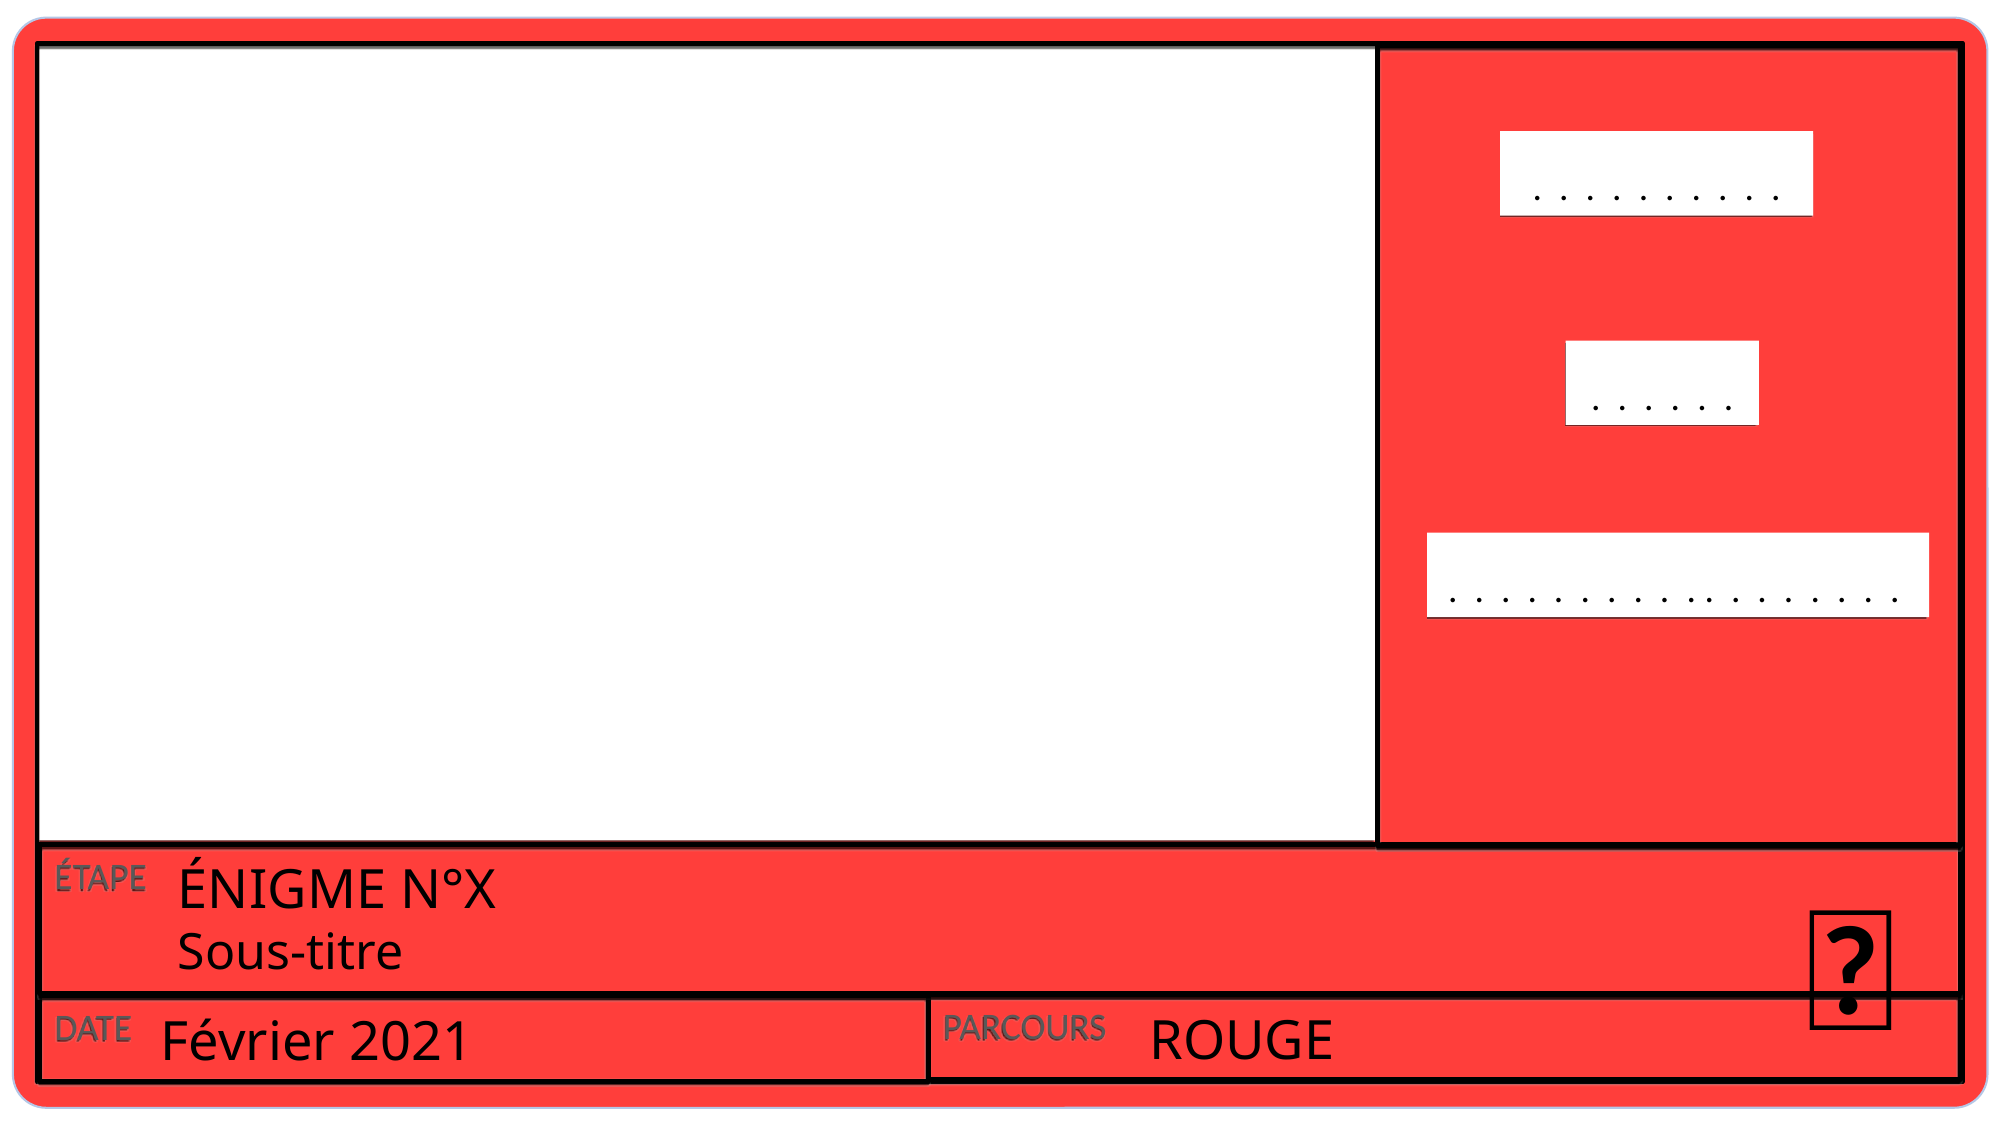

Un grand soleil noir tourne sur la vallée
Cheminée muettes - portails verrouillés
Wagons immobiles - tours abandonnées
Plus de flamme orange dans le ciel mouillé
.  .  .  .  .  .  .  .  .  .
.  .  .  .  .  .
.  .  .  .  .  .  .  .  .  . .  .  .  .  .  .  .  .
ÉTAPE
📓
ÉNIGME N°X
Sous-titre
PARCOURS
DATE
ROUGE
Février 2021